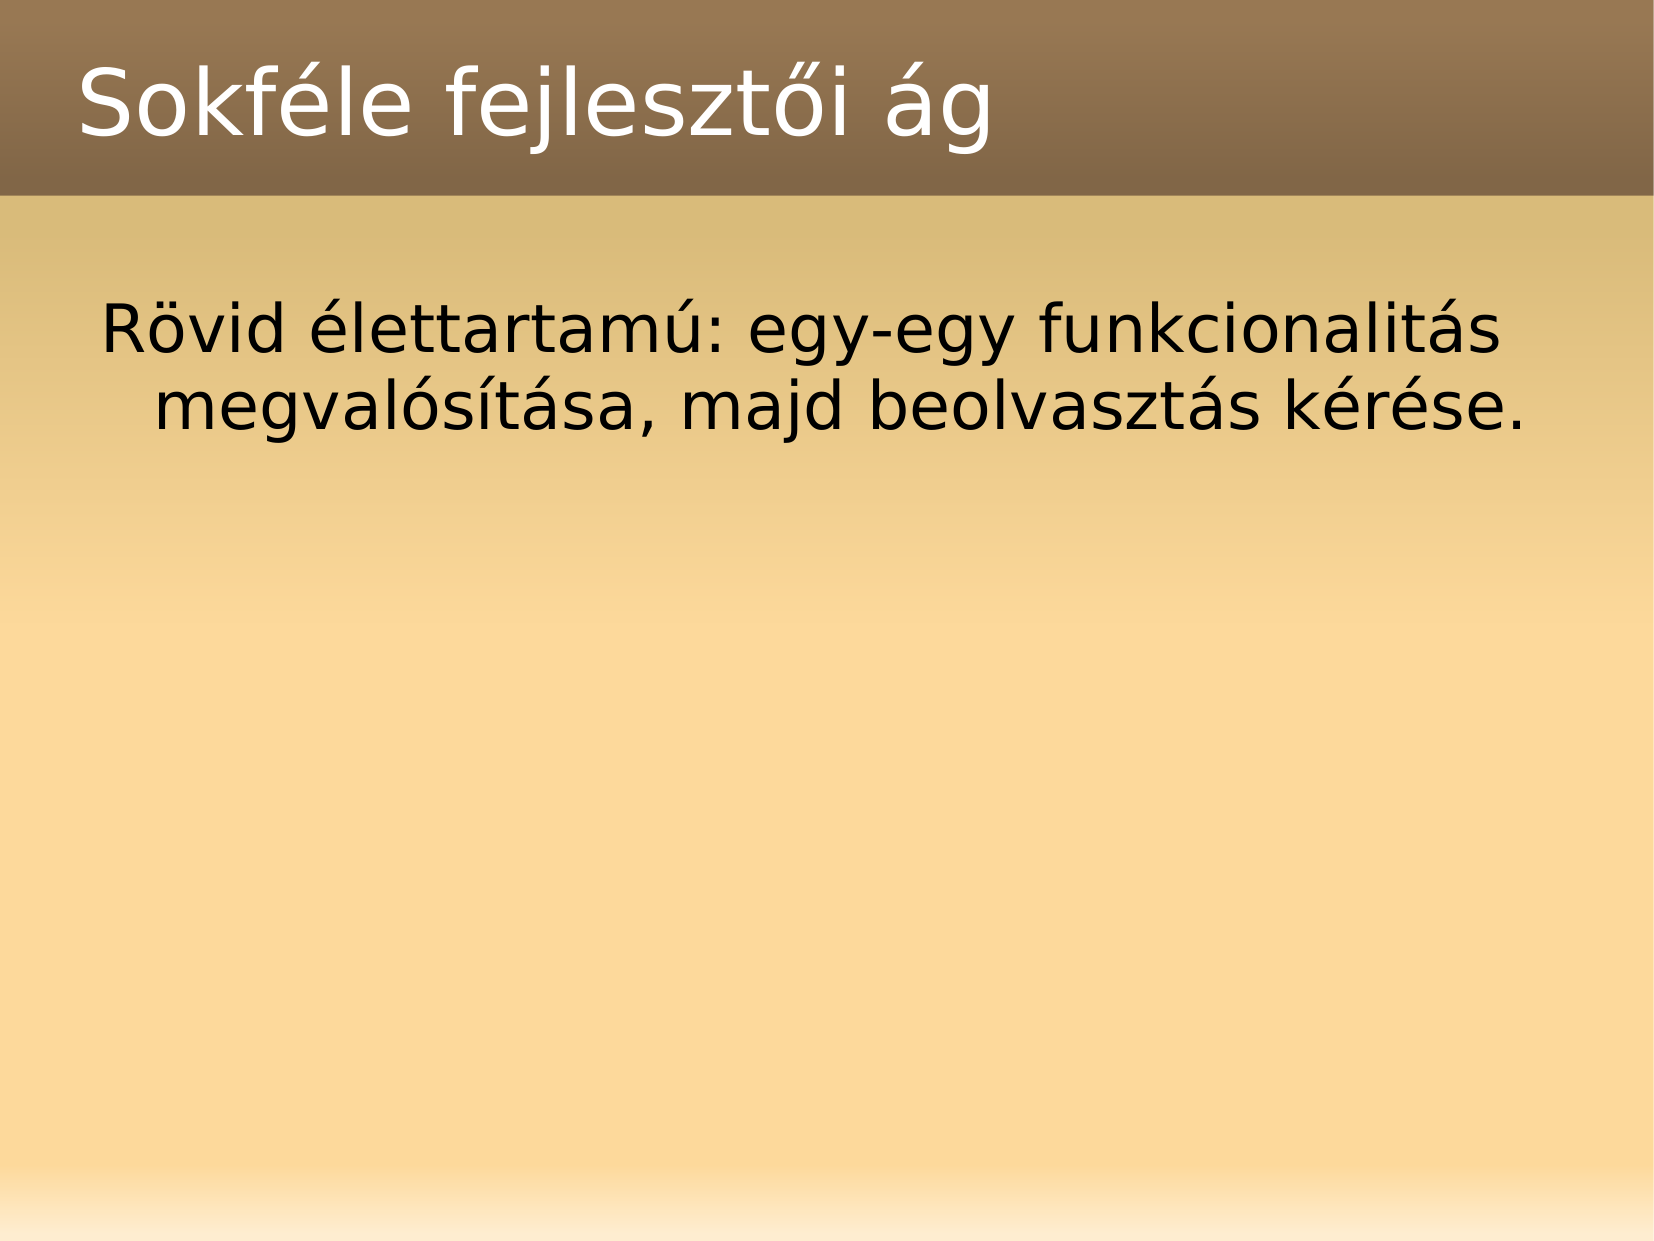

# Sokféle fejlesztői ág
Rövid élettartamú: egy-egy funkcionalitás megvalósítása, majd beolvasztás kérése.